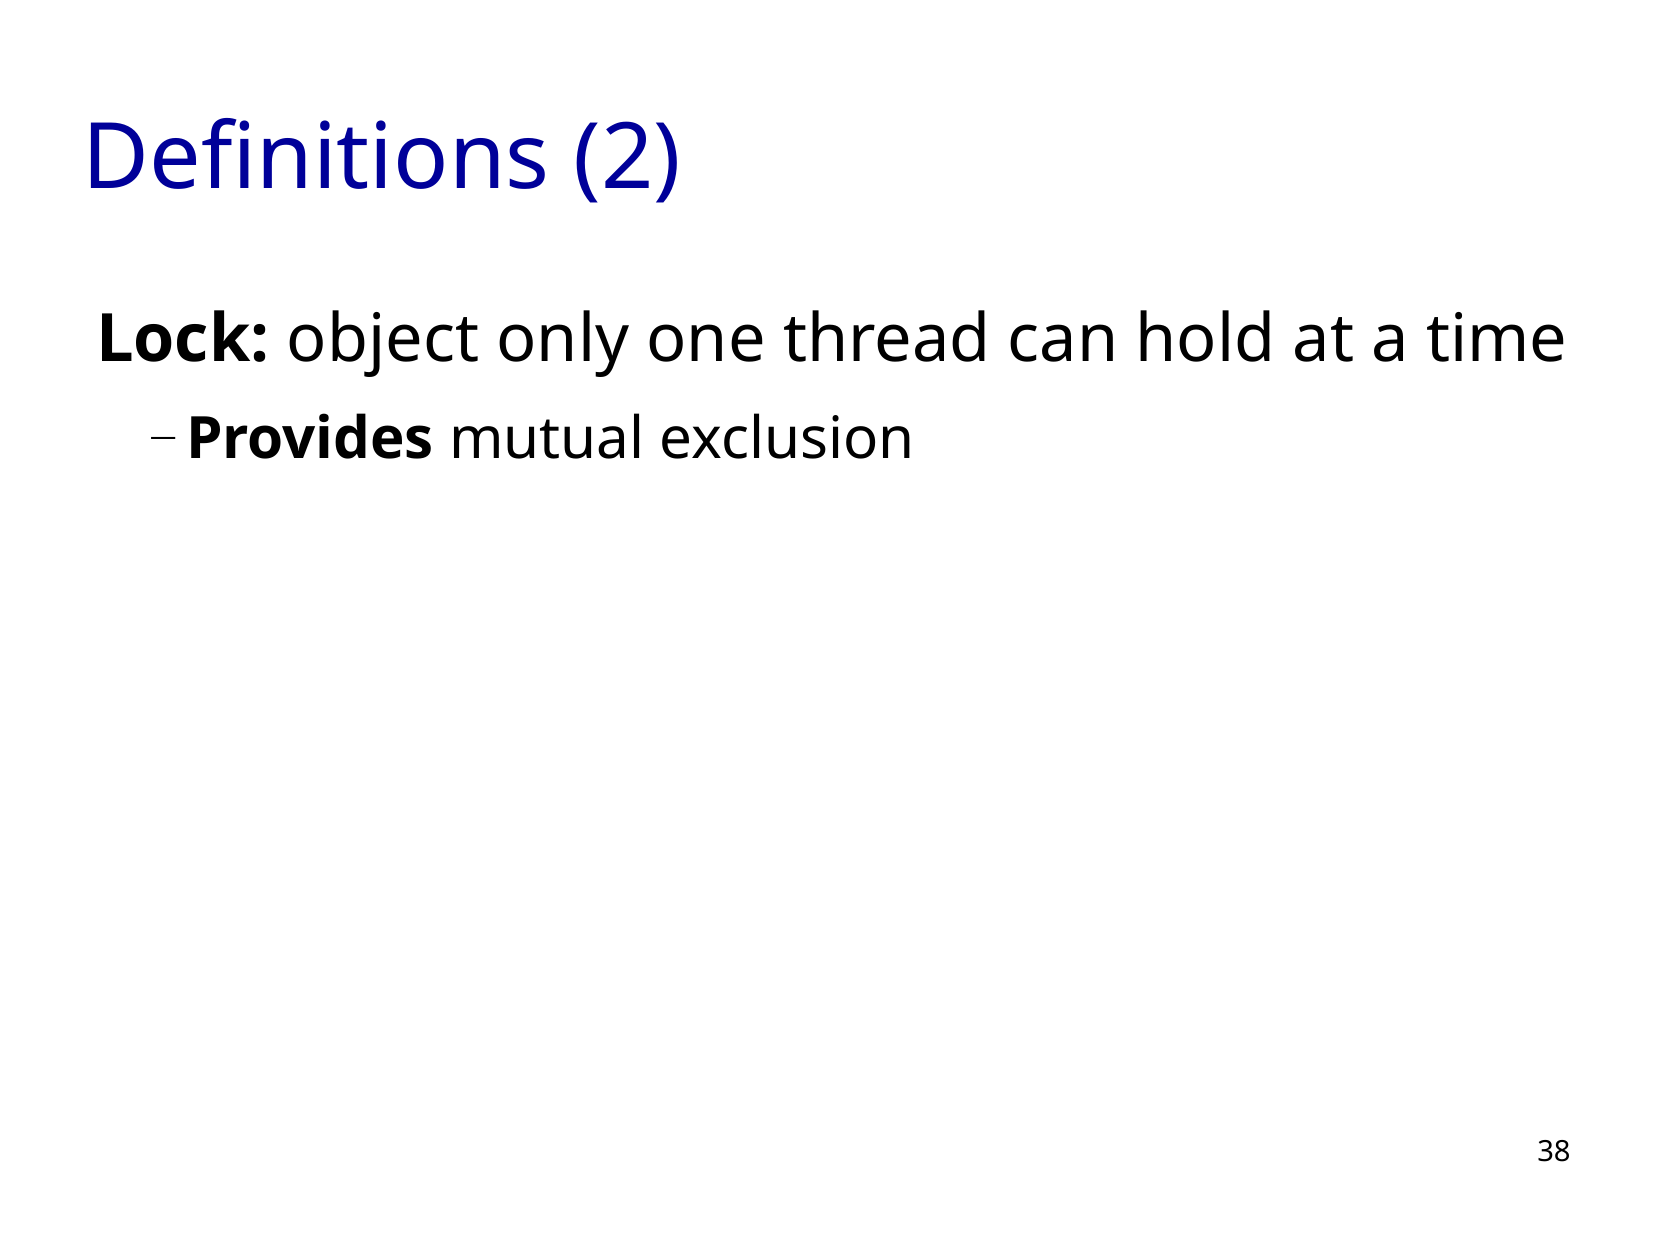

# Definitions (2)
Lock: object only one thread can hold at a time
Provides mutual exclusion
38